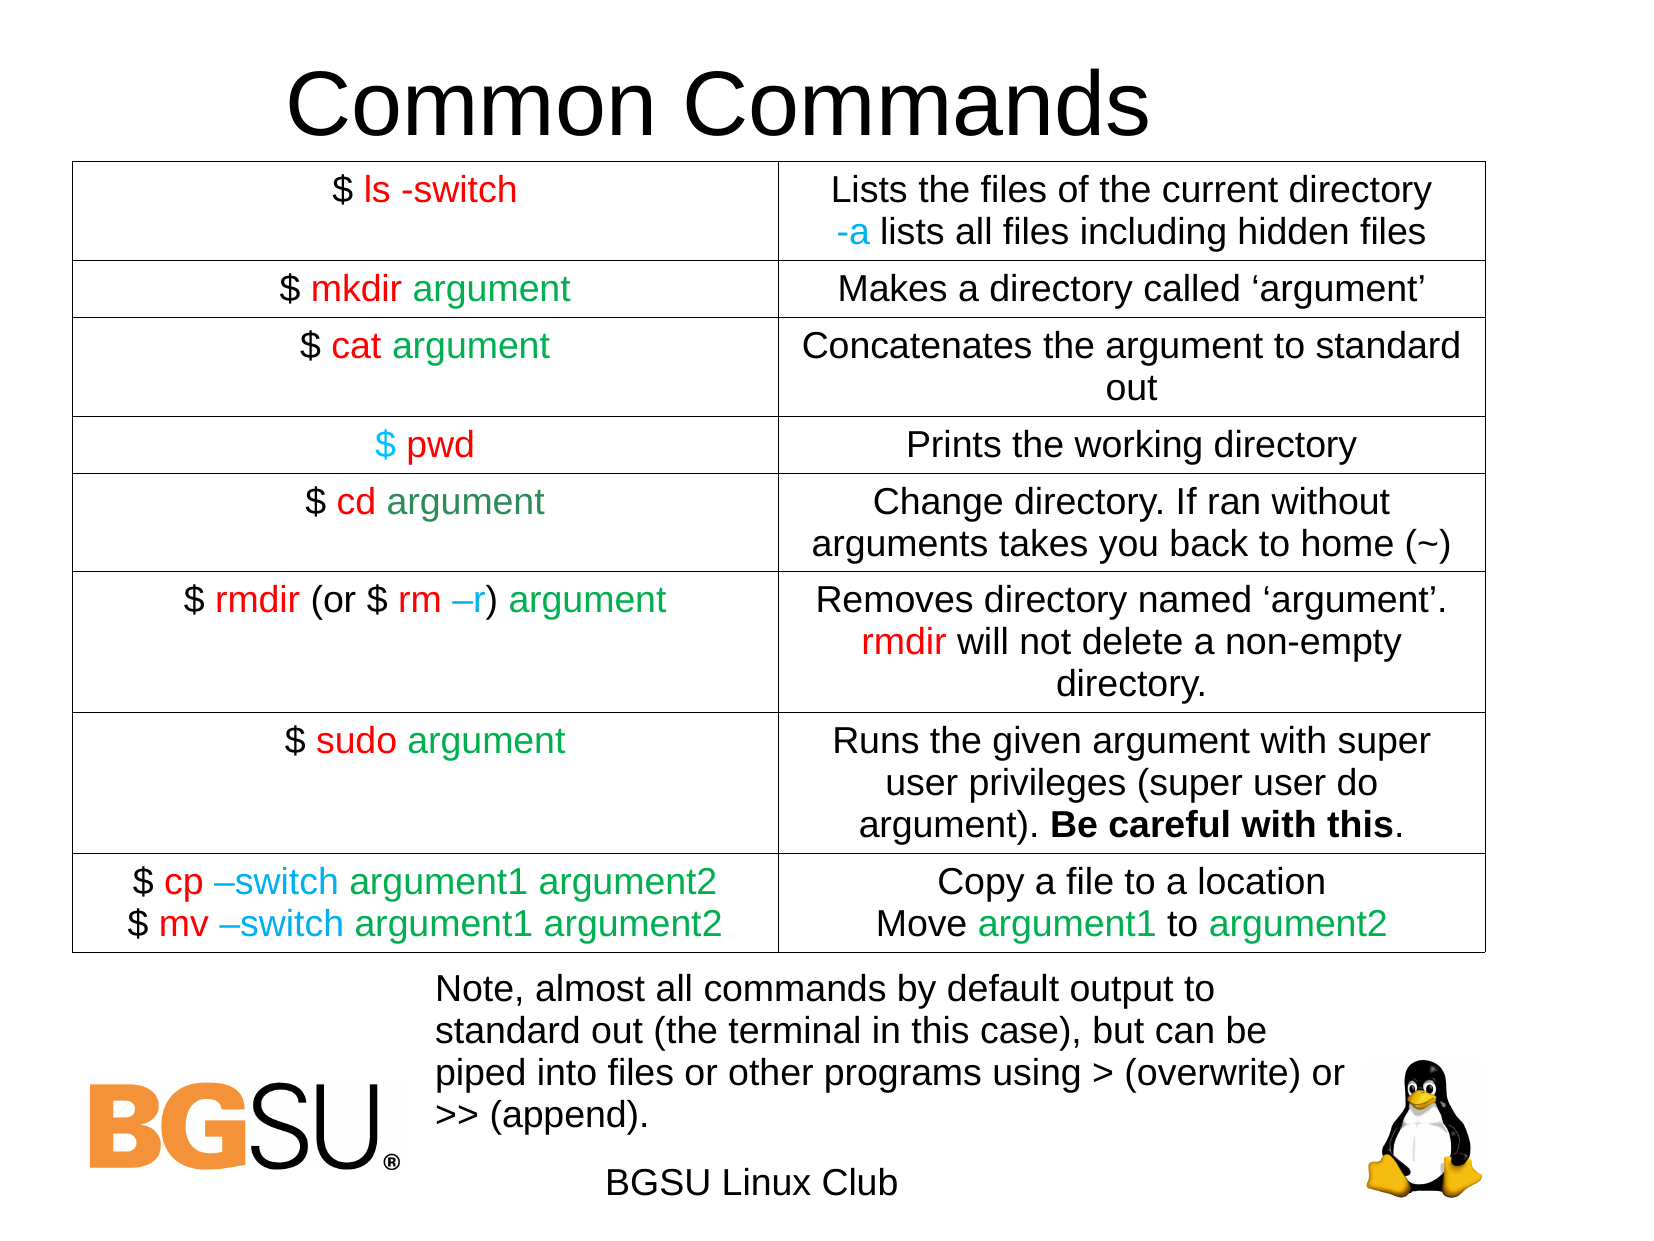

# Common Commands
| $ ls -switch | Lists the files of the current directory -a lists all files including hidden files |
| --- | --- |
| $ mkdir argument | Makes a directory called ‘argument’ |
| $ cat argument | Concatenates the argument to standard out |
| $ pwd | Prints the working directory |
| $ cd argument | Change directory. If ran without arguments takes you back to home (~) |
| $ rmdir (or $ rm –r) argument | Removes directory named ‘argument’. rmdir will not delete a non-empty directory. |
| $ sudo argument | Runs the given argument with super user privileges (super user do argument). Be careful with this. |
| $ cp –switch argument1 argument2 $ mv –switch argument1 argument2 | Copy a file to a location Move argument1 to argument2 |
Note, almost all commands by default output to standard out (the terminal in this case), but can be piped into files or other programs using > (overwrite) or >> (append).
BGSU Linux Club